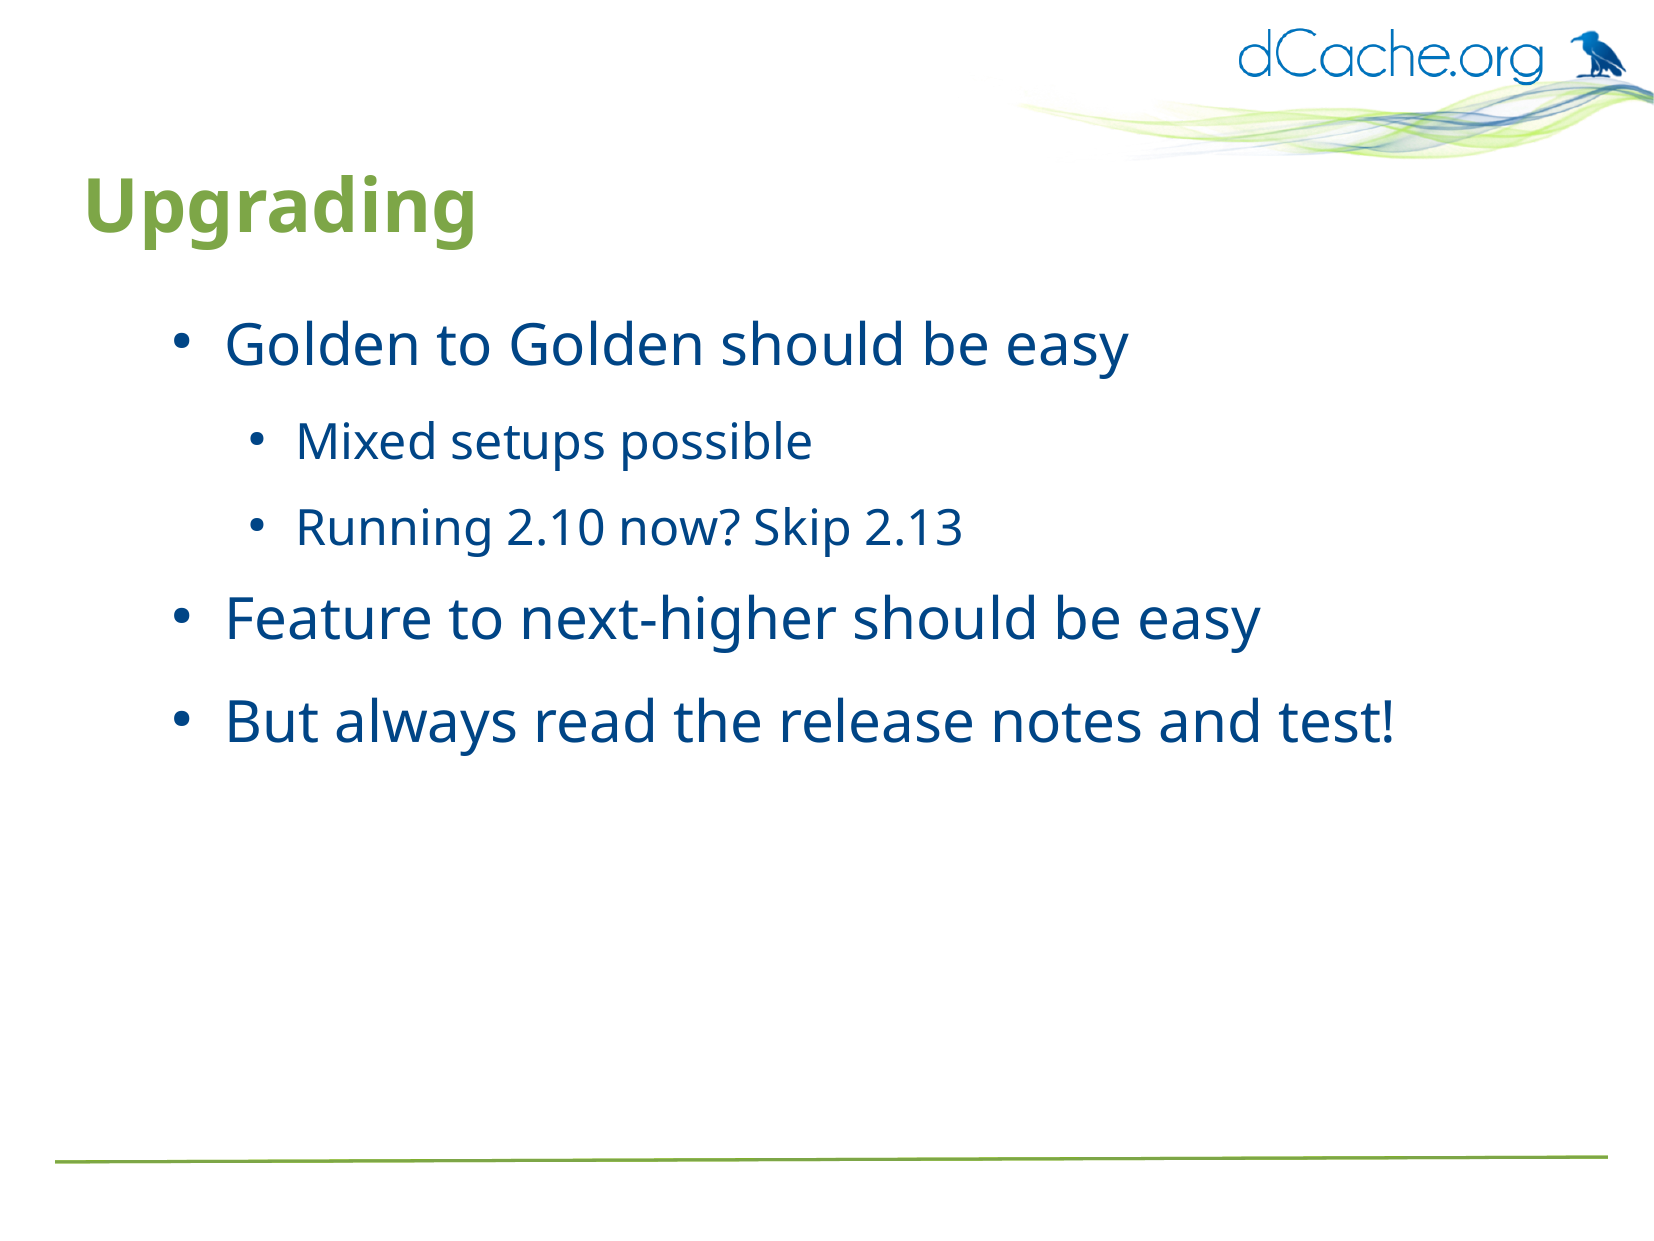

# Upgrading
Golden to Golden should be easy
Mixed setups possible
Running 2.10 now? Skip 2.13
Feature to next-higher should be easy
But always read the release notes and test!